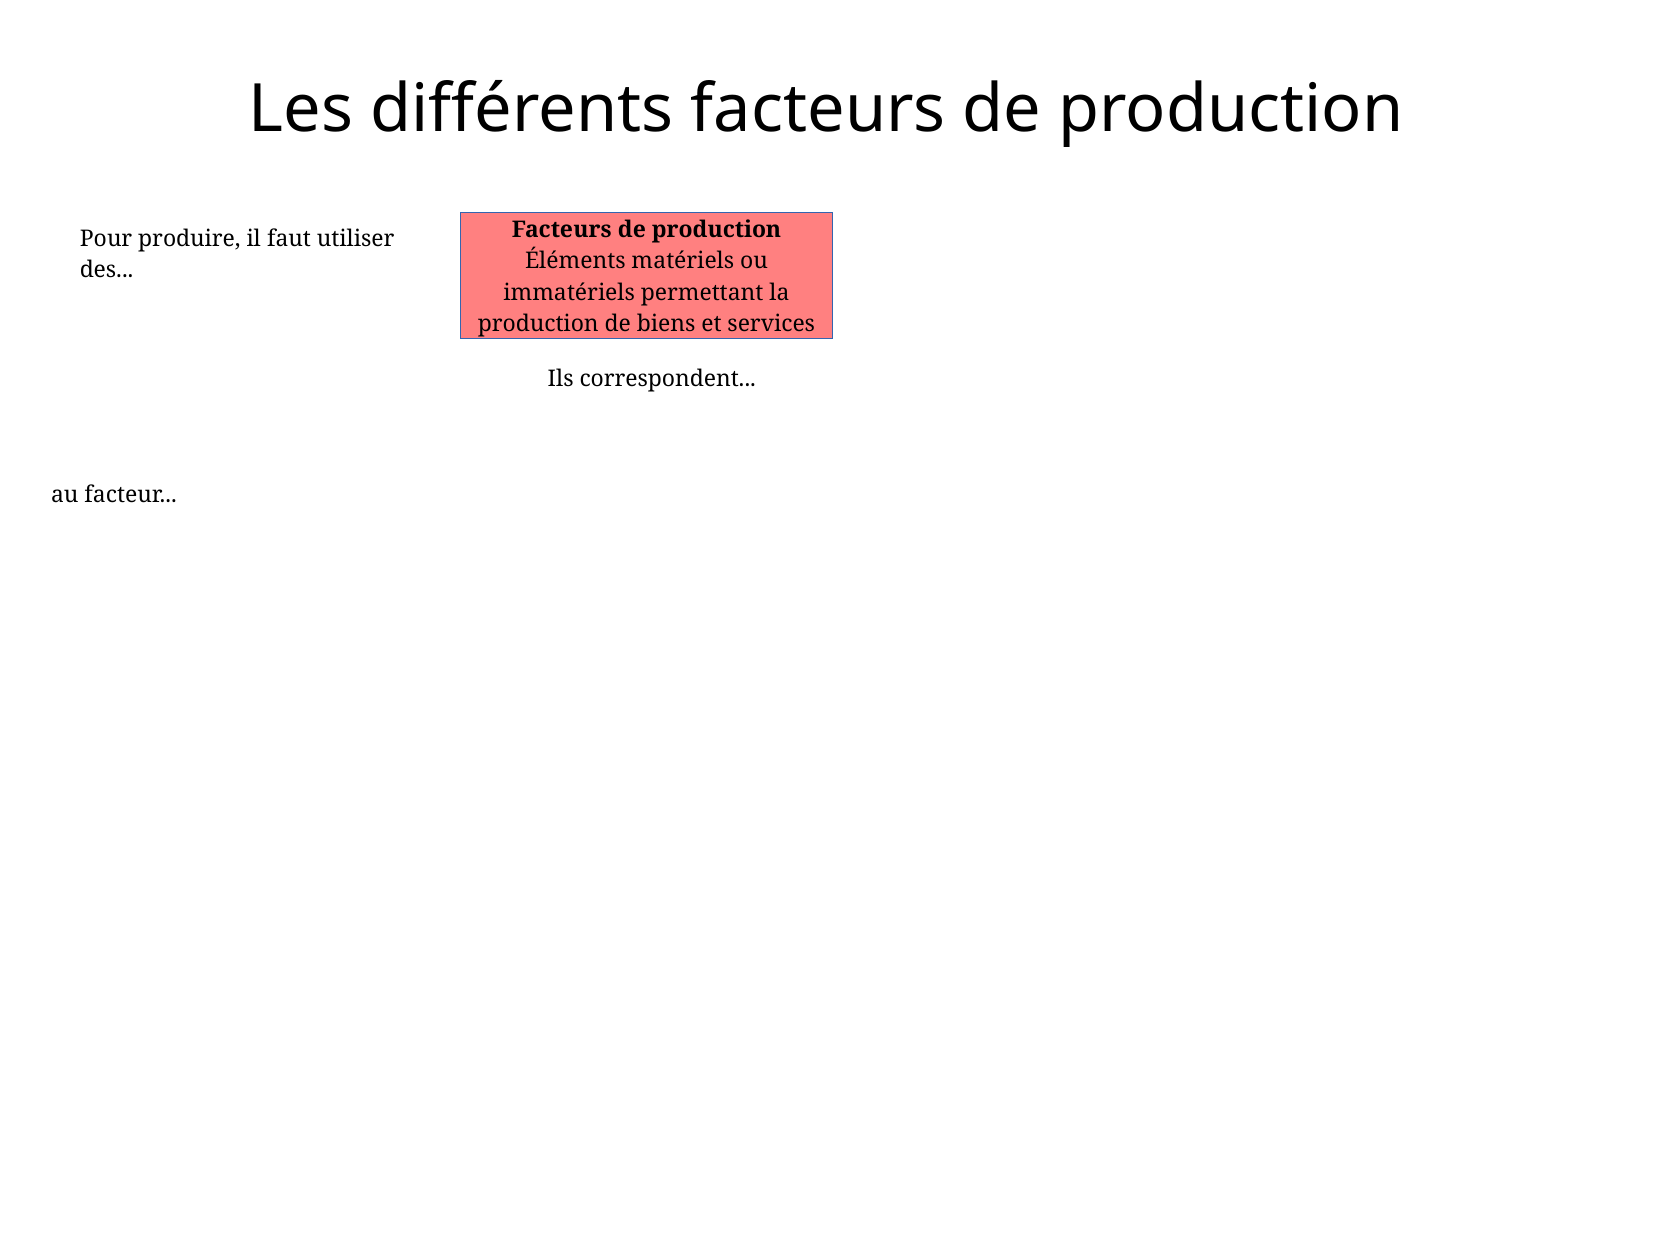

# Les différents facteurs de production
Facteurs de production
Éléments matériels ou immatériels permettant la production de biens et services
Pour produire, il faut utiliser des...
Ils correspondent...
au facteur...